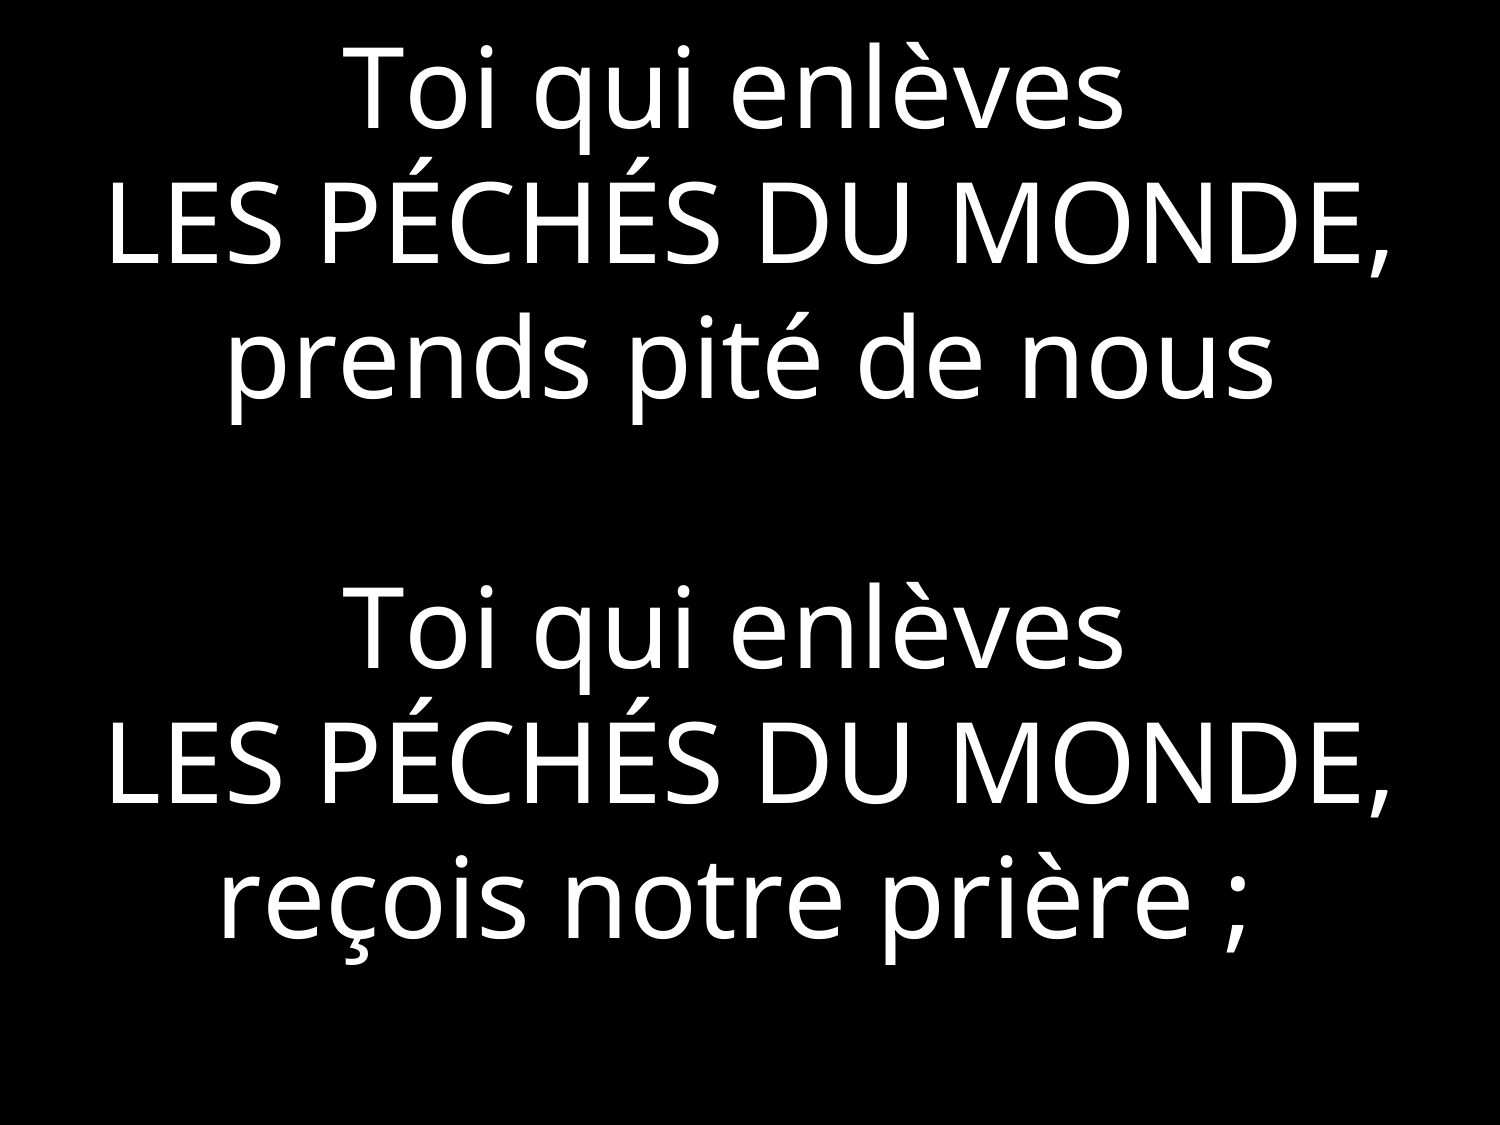

# Toi qui enlèves LES PÉCHÉS DU MONDE, prends pité de nous Toi qui enlèves LES PÉCHÉS DU MONDE, reçois notre prière ;